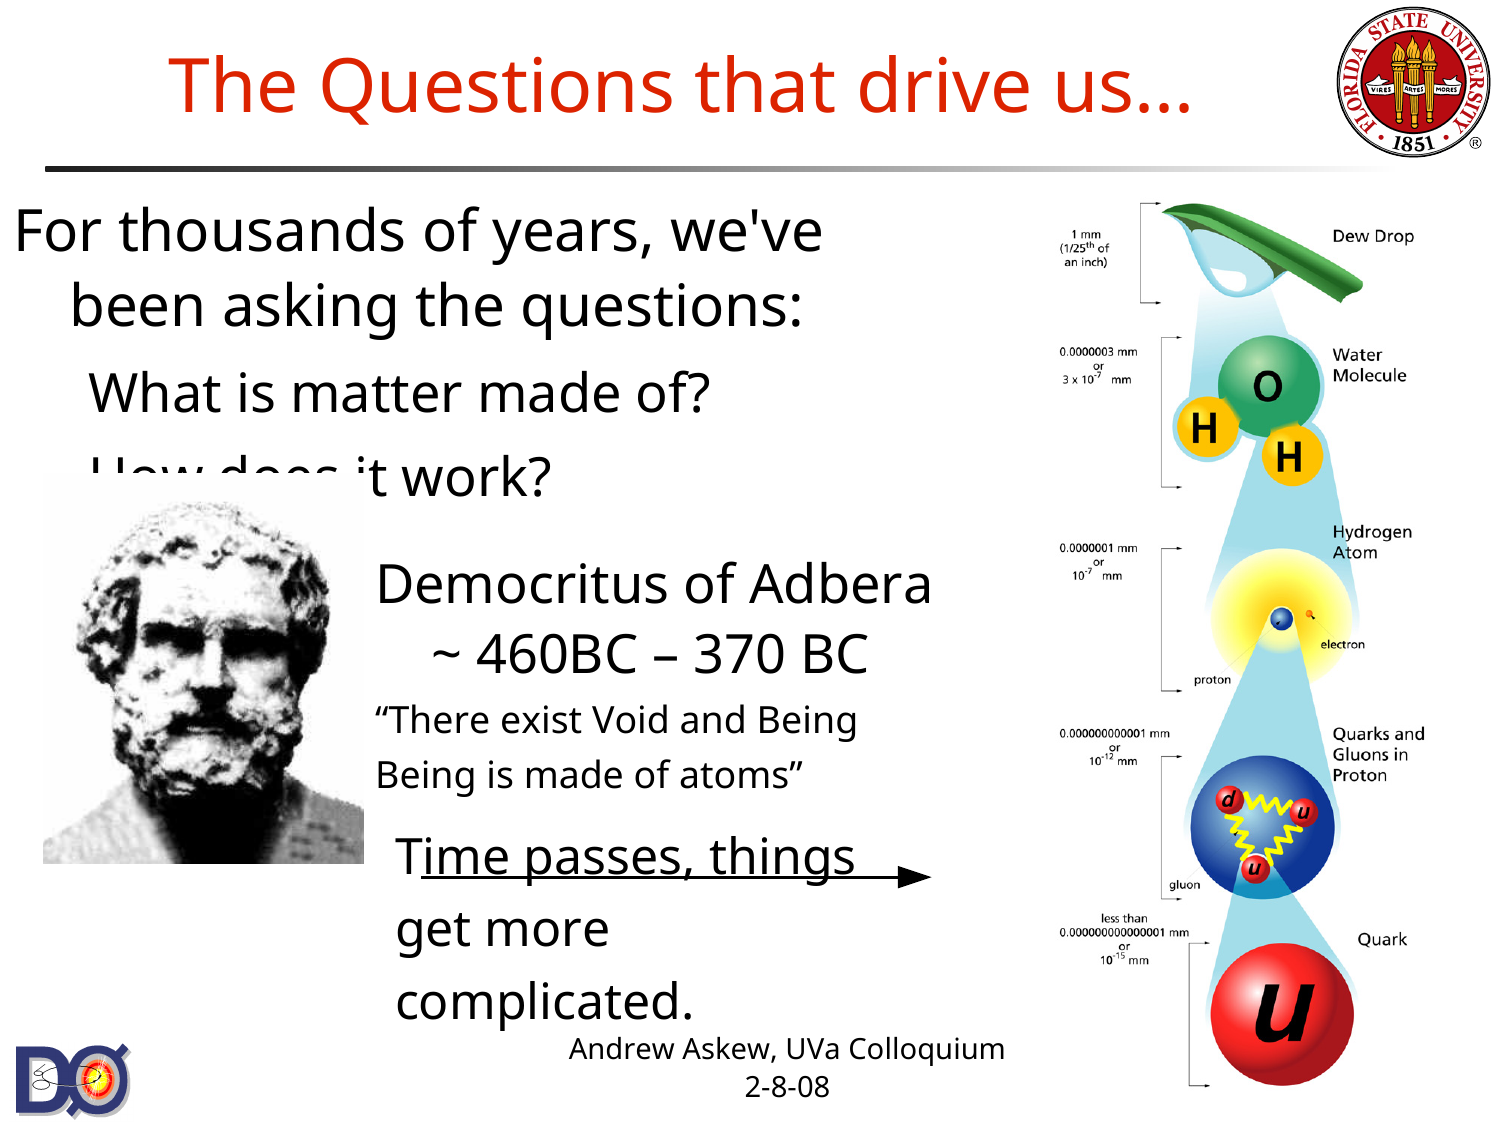

# The Questions that drive us...
For thousands of years, we've been asking the questions:
What is matter made of?
How does it work?
Democritus of Adbera	 ~ 460BC – 370 BC
“There exist Void and Being
Being is made of atoms”
Time passes, things get more complicated.